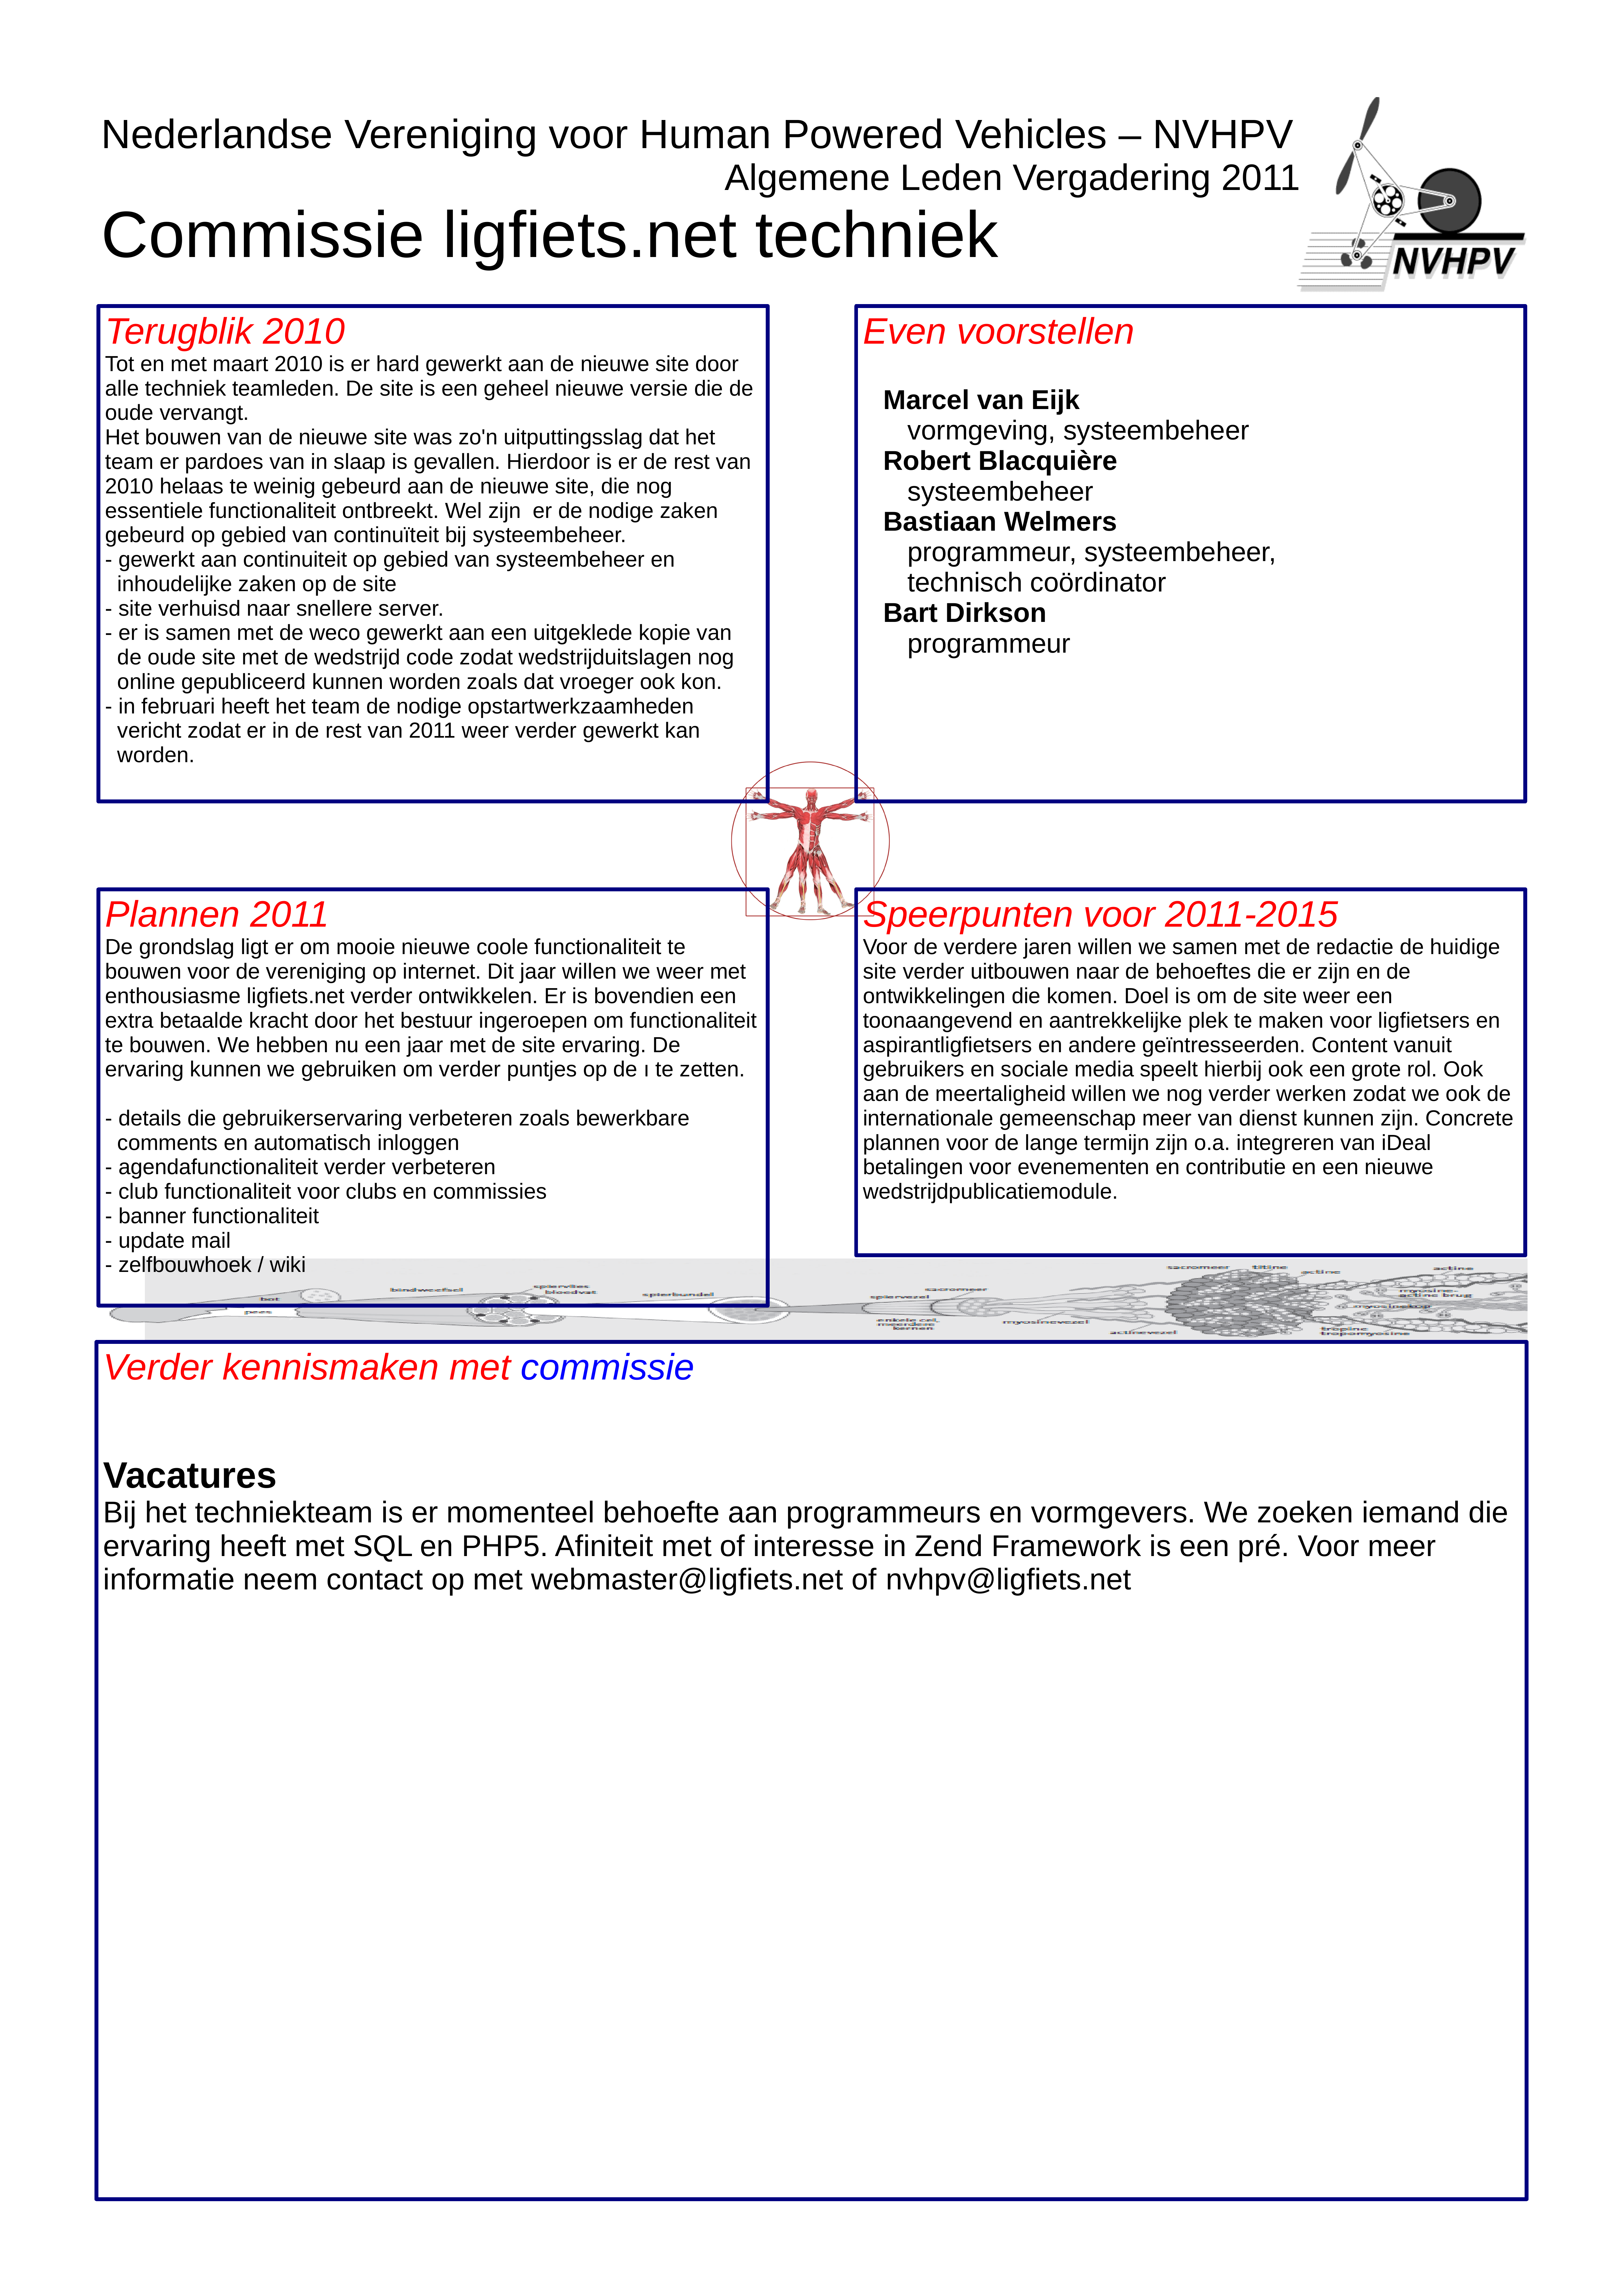

Nederlandse Vereniging voor Human Powered Vehicles – NVHPV
 Algemene Leden Vergadering 2011
Commissie ligfiets.net techniek
Terugblik 2010
Tot en met maart 2010 is er hard gewerkt aan de nieuwe site door alle techniek teamleden. De site is een geheel nieuwe versie die de oude vervangt.
Het bouwen van de nieuwe site was zo'n uitputtingsslag dat het team er pardoes van in slaap is gevallen. Hierdoor is er de rest van 2010 helaas te weinig gebeurd aan de nieuwe site, die nog essentiele functionaliteit ontbreekt. Wel zijn er de nodige zaken gebeurd op gebied van continuïteit bij systeembeheer.
- gewerkt aan continuiteit op gebied van systeembeheer en
 inhoudelijke zaken op de site
- site verhuisd naar snellere server.
- er is samen met de weco gewerkt aan een uitgeklede kopie van
 de oude site met de wedstrijd code zodat wedstrijduitslagen nog
 online gepubliceerd kunnen worden zoals dat vroeger ook kon.
- in februari heeft het team de nodige opstartwerkzaamheden
 vericht zodat er in de rest van 2011 weer verder gewerkt kan
 worden.
Even voorstellen
Marcel van Eijk
	vormgeving, systeembeheer
Robert Blacquière
	systeembeheer
Bastiaan Welmers
	programmeur, systeembeheer,
	technisch coördinator
Bart Dirkson
	programmeur
Plannen 2011
De grondslag ligt er om mooie nieuwe coole functionaliteit te bouwen voor de vereniging op internet. Dit jaar willen we weer met enthousiasme ligfiets.net verder ontwikkelen. Er is bovendien een extra betaalde kracht door het bestuur ingeroepen om functionaliteit te bouwen. We hebben nu een jaar met de site ervaring. De ervaring kunnen we gebruiken om verder puntjes op de ı te zetten.
- details die gebruikerservaring verbeteren zoals bewerkbare
 comments en automatisch inloggen
- agendafunctionaliteit verder verbeteren
- club functionaliteit voor clubs en commissies
- banner functionaliteit
- update mail
- zelfbouwhoek / wiki
Speerpunten voor 2011-2015
Voor de verdere jaren willen we samen met de redactie de huidige site verder uitbouwen naar de behoeftes die er zijn en de ontwikkelingen die komen. Doel is om de site weer een toonaangevend en aantrekkelijke plek te maken voor ligfietsers en aspirantligfietsers en andere geïntresseerden. Content vanuit gebruikers en sociale media speelt hierbij ook een grote rol. Ook aan de meertaligheid willen we nog verder werken zodat we ook de internationale gemeenschap meer van dienst kunnen zijn. Concrete plannen voor de lange termijn zijn o.a. integreren van iDeal betalingen voor evenementen en contributie en een nieuwe wedstrijdpublicatiemodule.
Verder kennismaken met commissie
Vacatures
Bij het techniekteam is er momenteel behoefte aan programmeurs en vormgevers. We zoeken iemand die ervaring heeft met SQL en PHP5. Afiniteit met of interesse in Zend Framework is een pré. Voor meer informatie neem contact op met webmaster@ligfiets.net of nvhpv@ligfiets.net